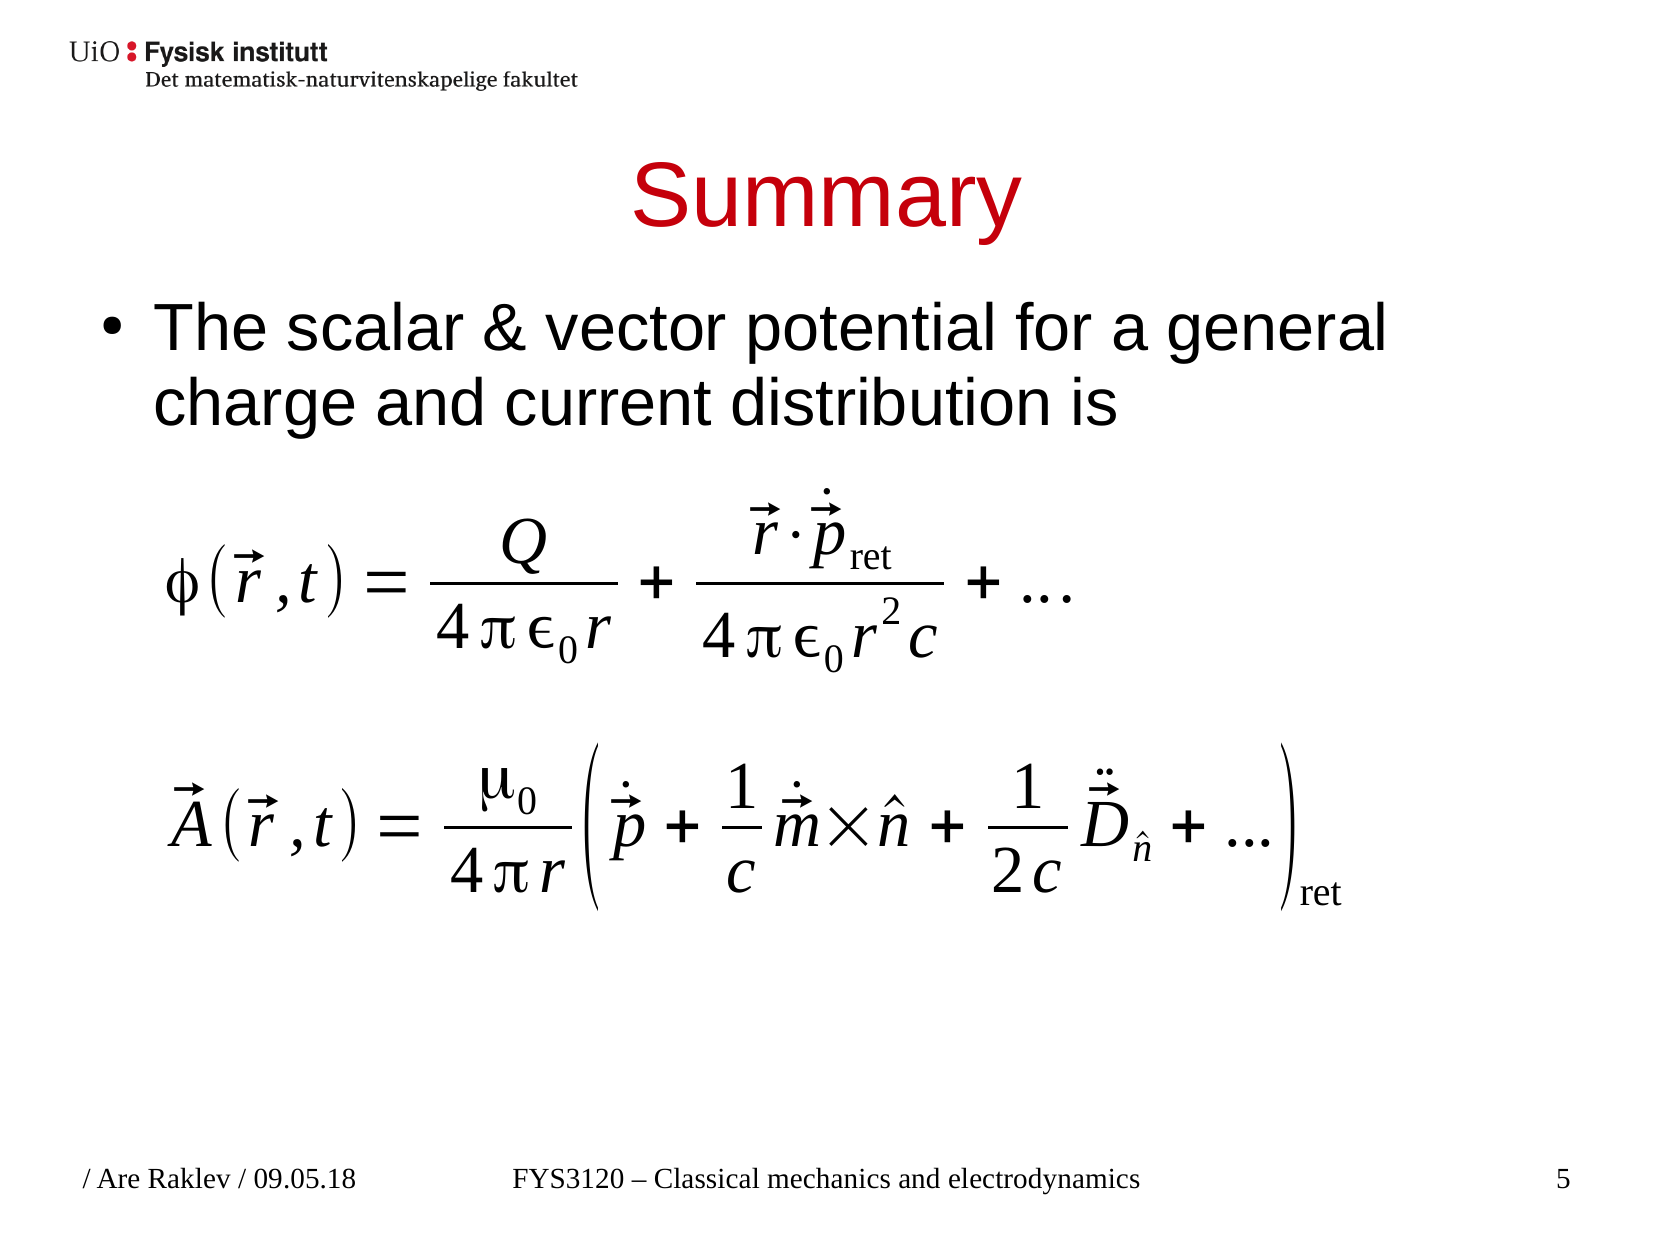

# Summary
The scalar & vector potential for a general charge and current distribution is
/ Are Raklev / 09.05.18
FYS3120 – Classical mechanics and electrodynamics
5